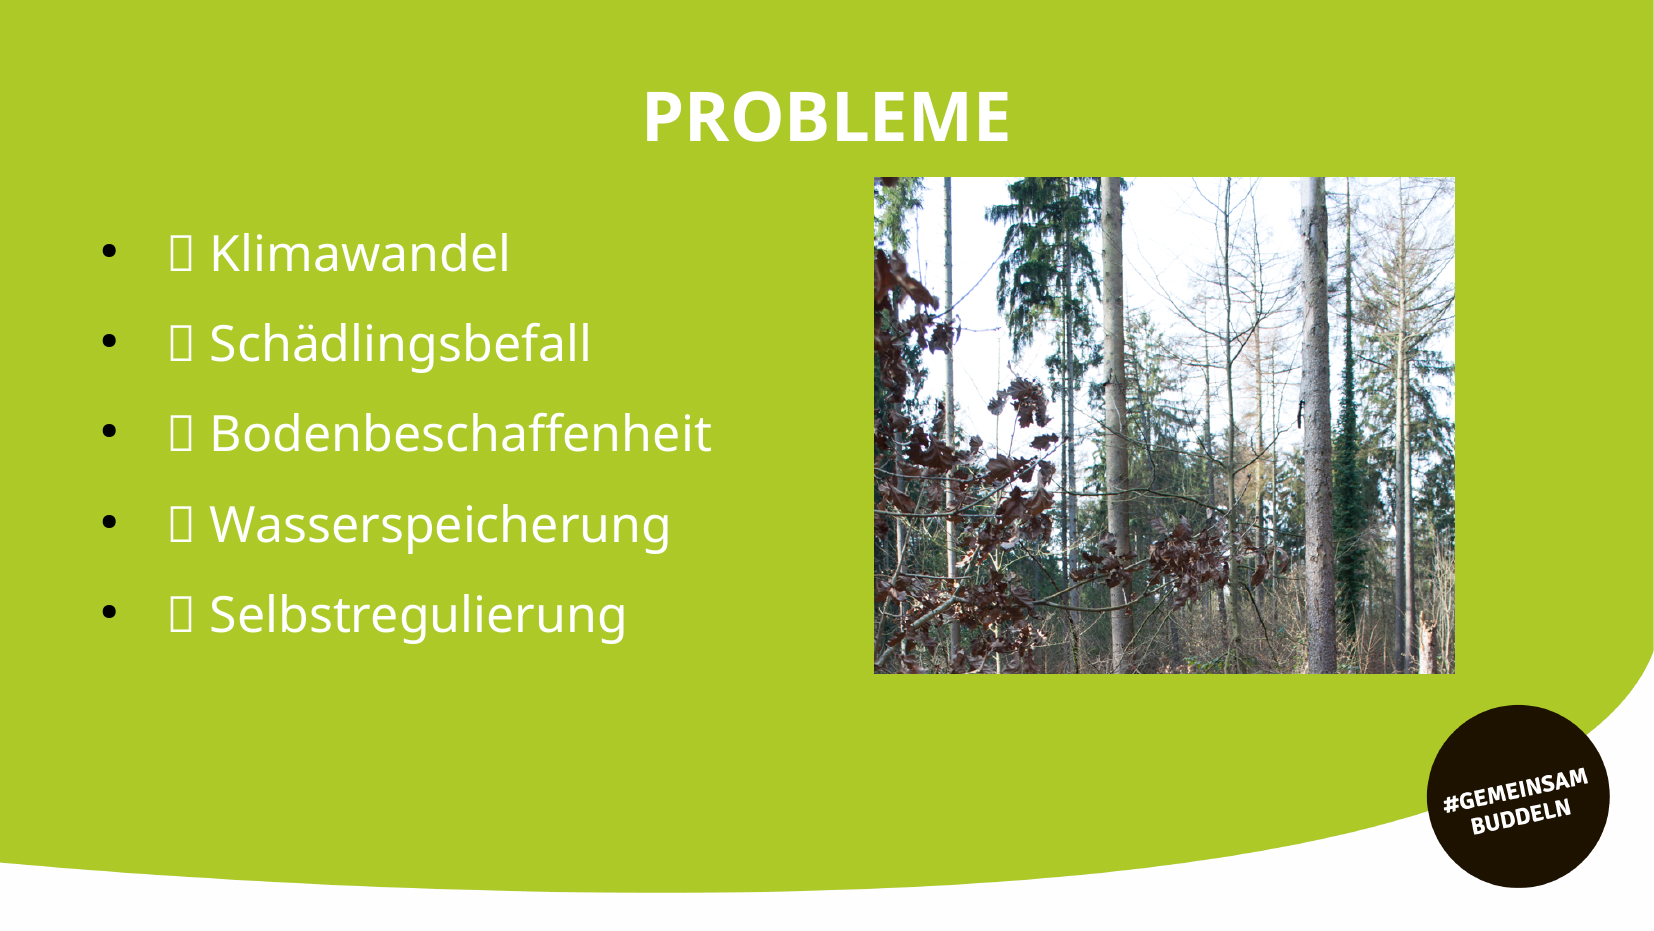

# PROBLEME
  Klimawandel
  Schädlingsbefall
  Bodenbeschaffenheit
  Wasserspeicherung
  Selbstregulierung